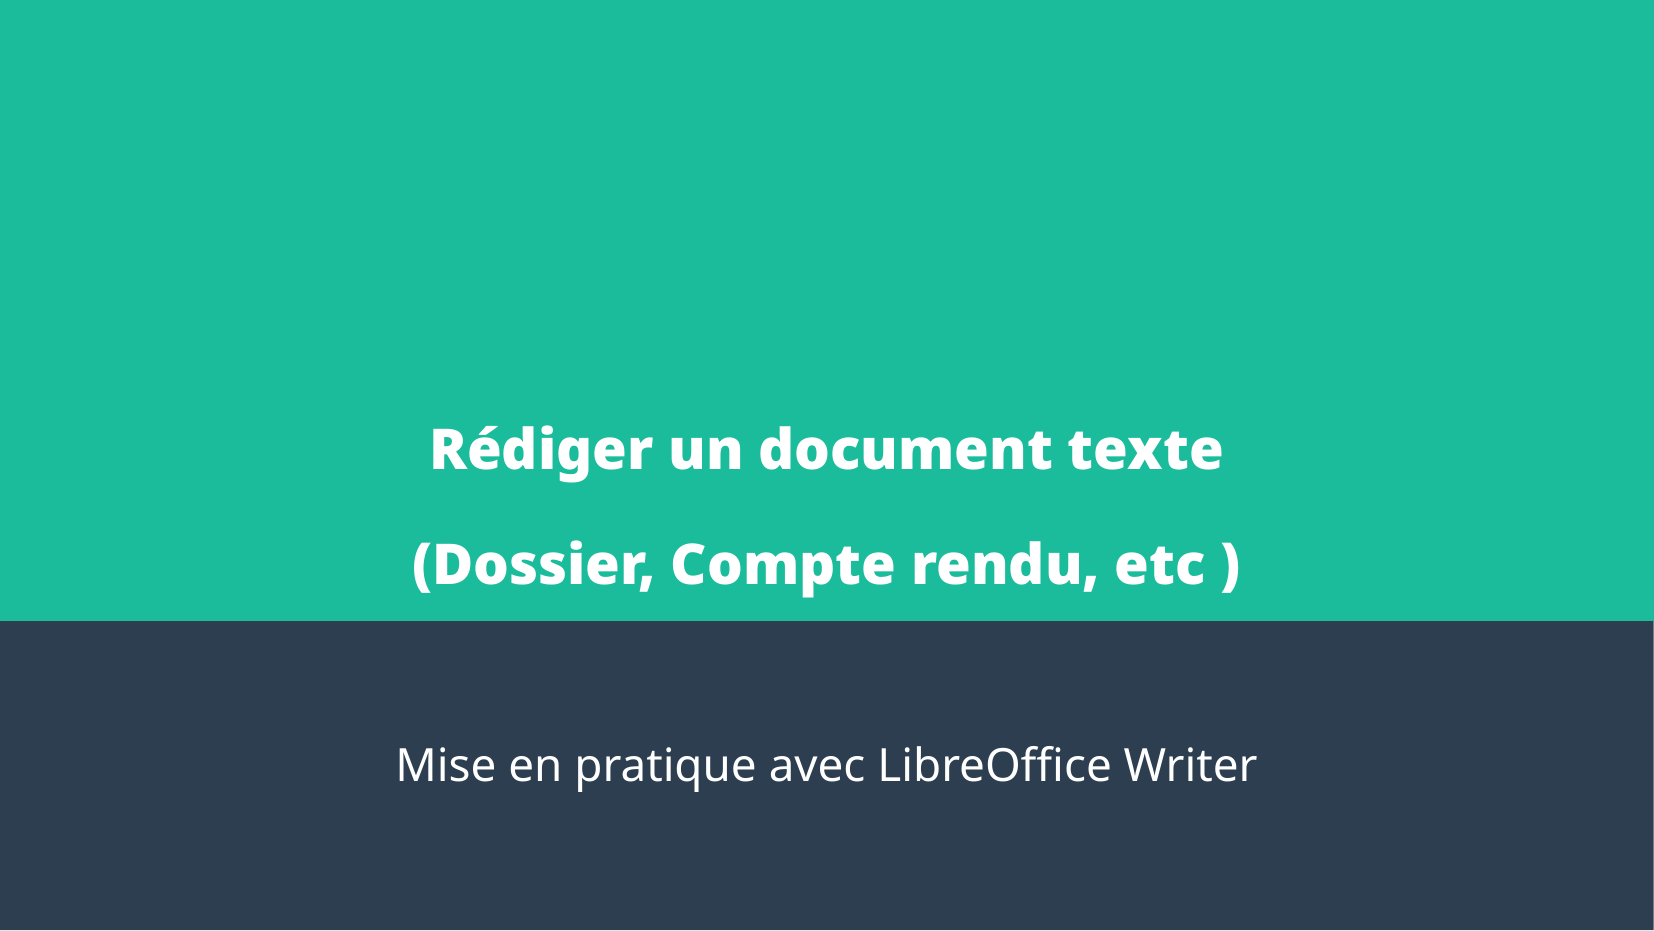

# Rédiger un document texte (Dossier, Compte rendu, etc )
Mise en pratique avec LibreOffice Writer